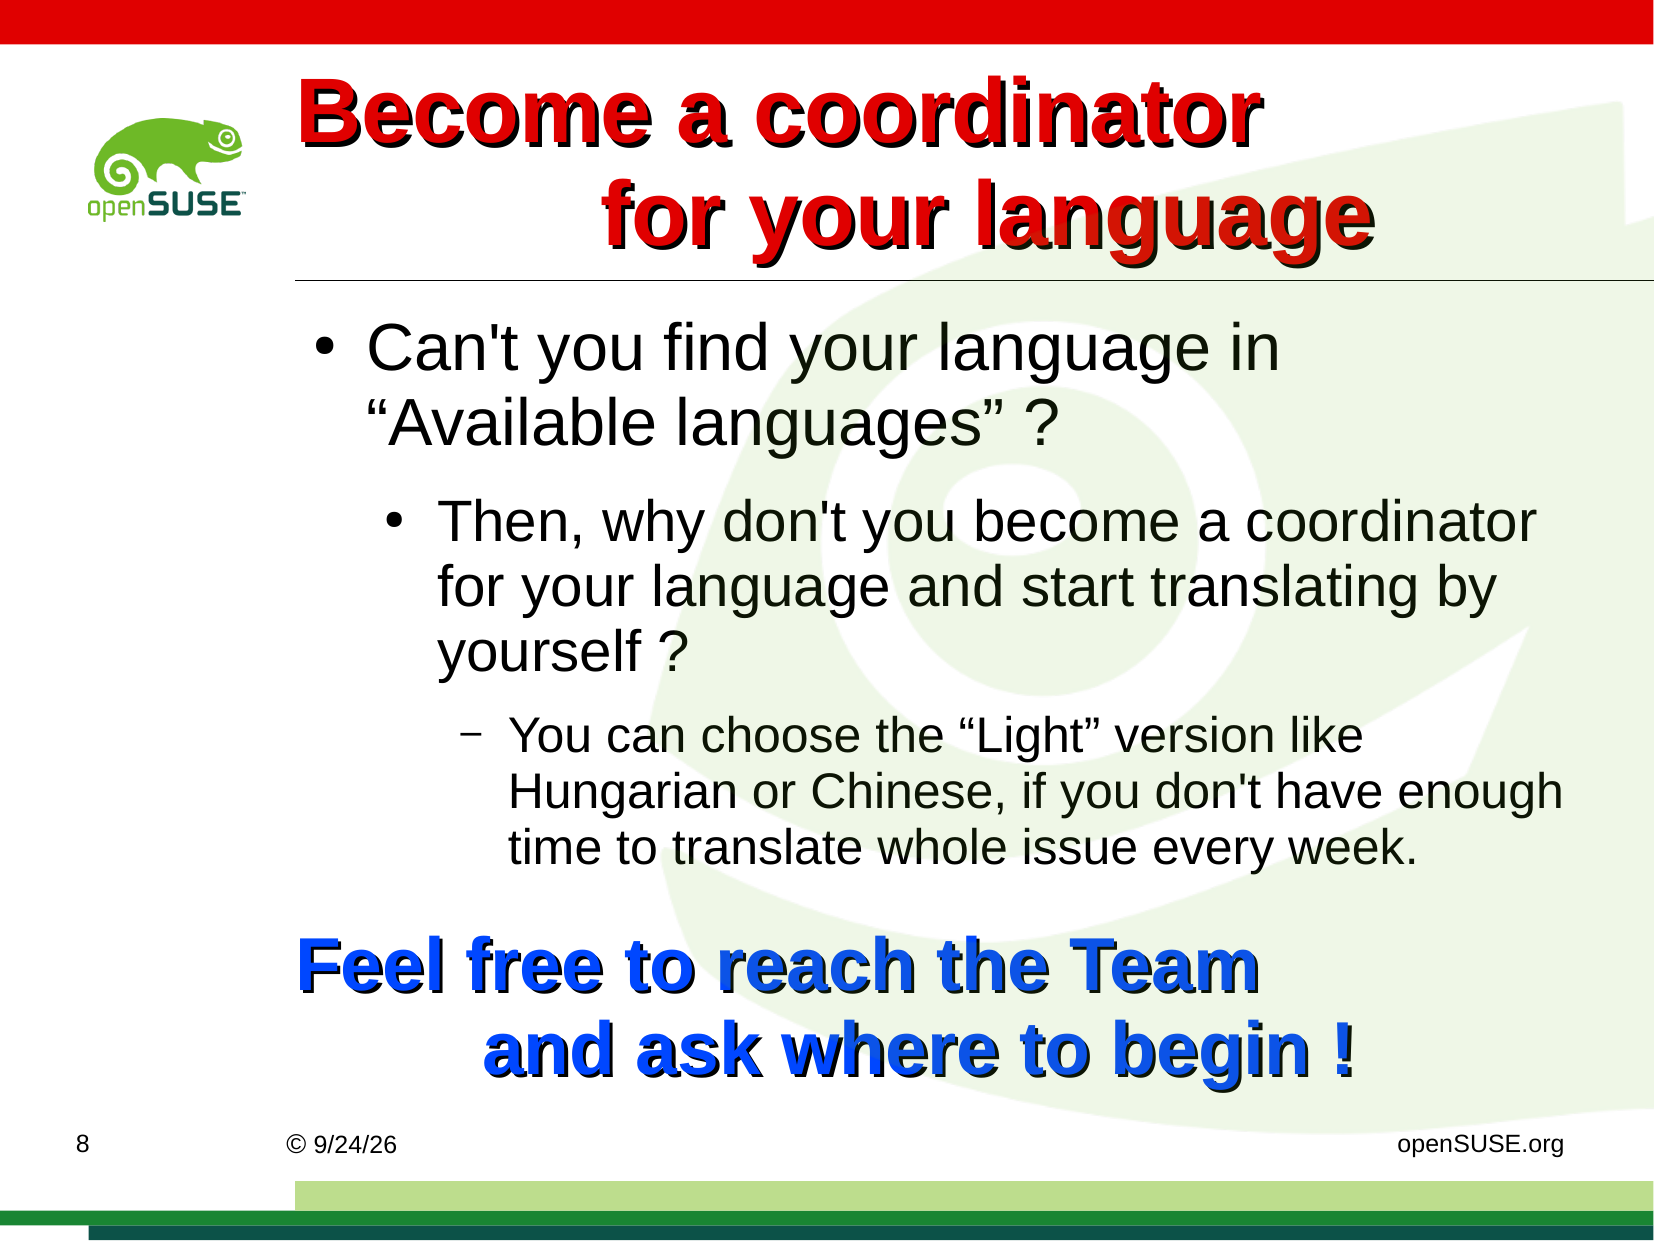

# Become a coordinator for your language
Can't you find your language in “Available languages” ?
Then, why don't you become a coordinator for your language and start translating by yourself ?
You can choose the “Light” version like Hungarian or Chinese, if you don't have enough time to translate whole issue every week.
Feel free to reach the Team
 and ask where to begin !
openSUSE.org